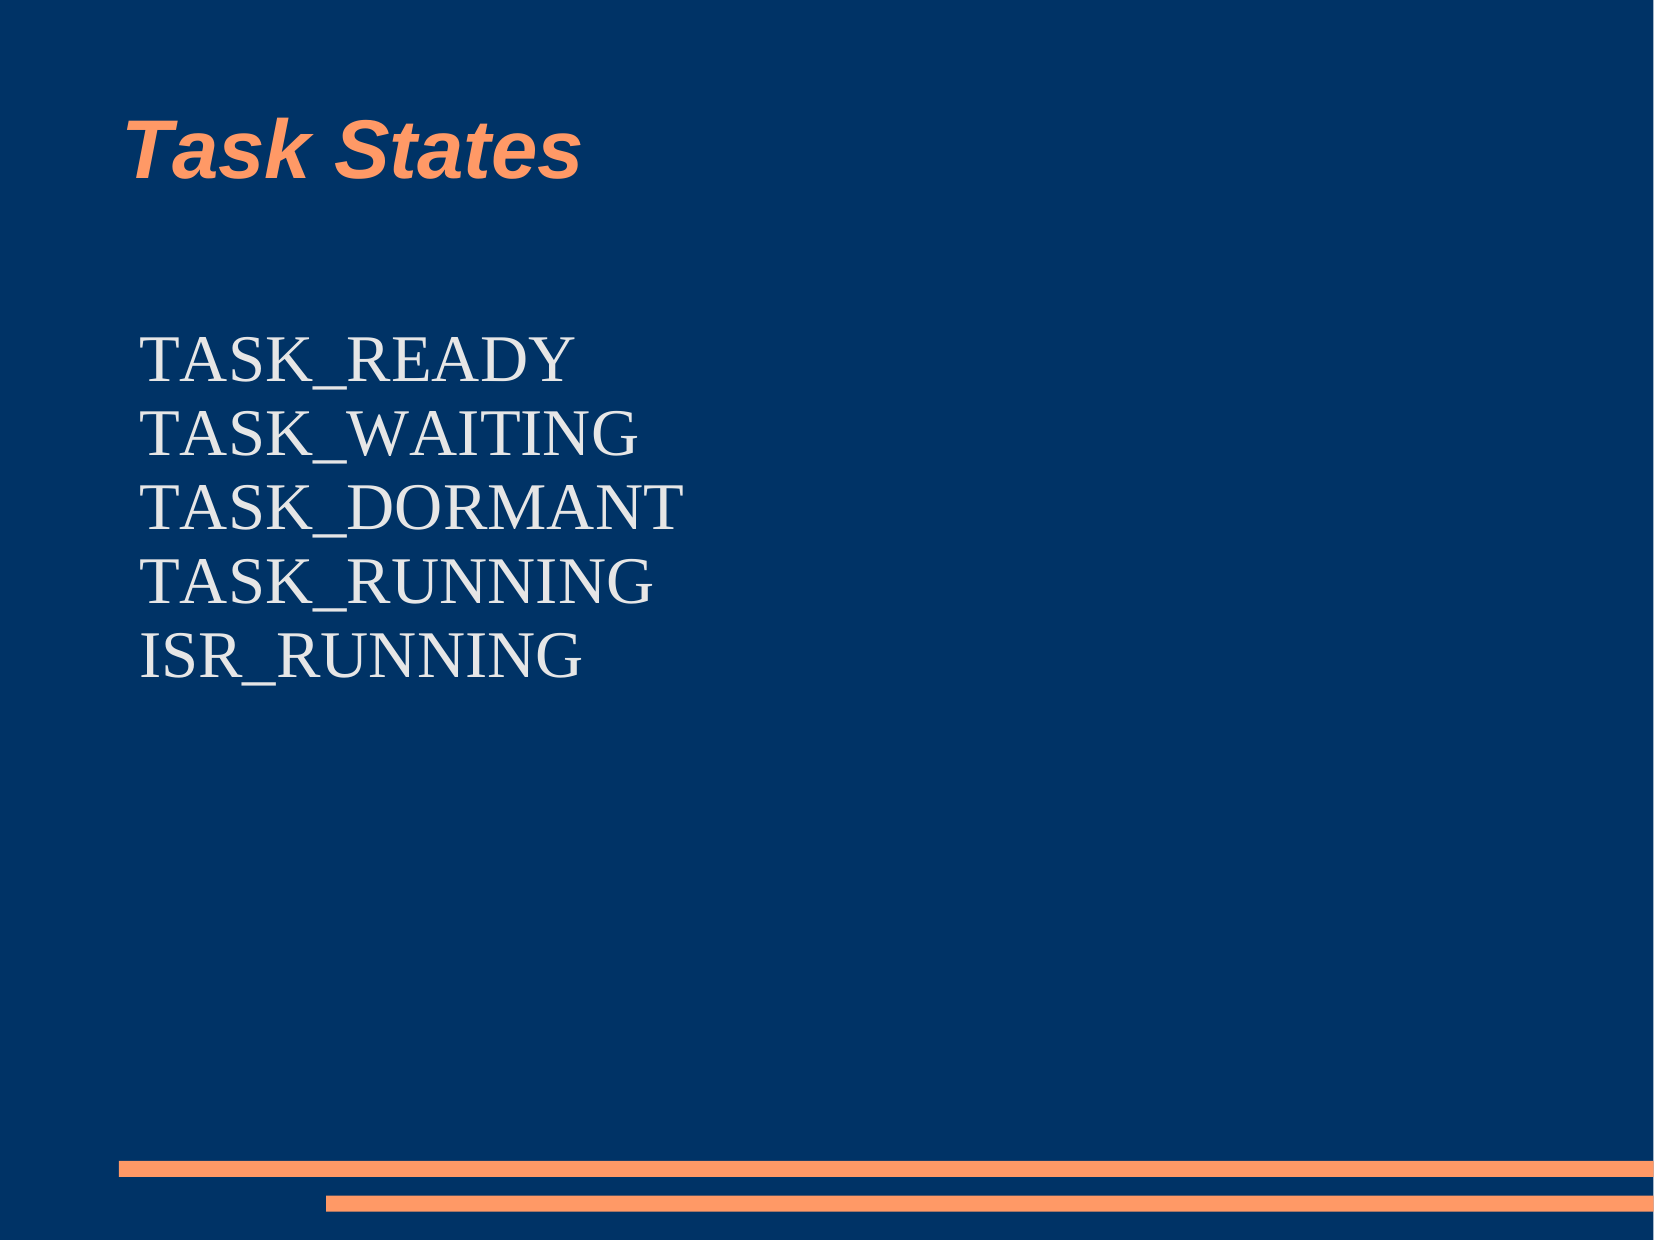

# Task States
TASK_READY
TASK_WAITING
TASK_DORMANT
TASK_RUNNING
ISR_RUNNING